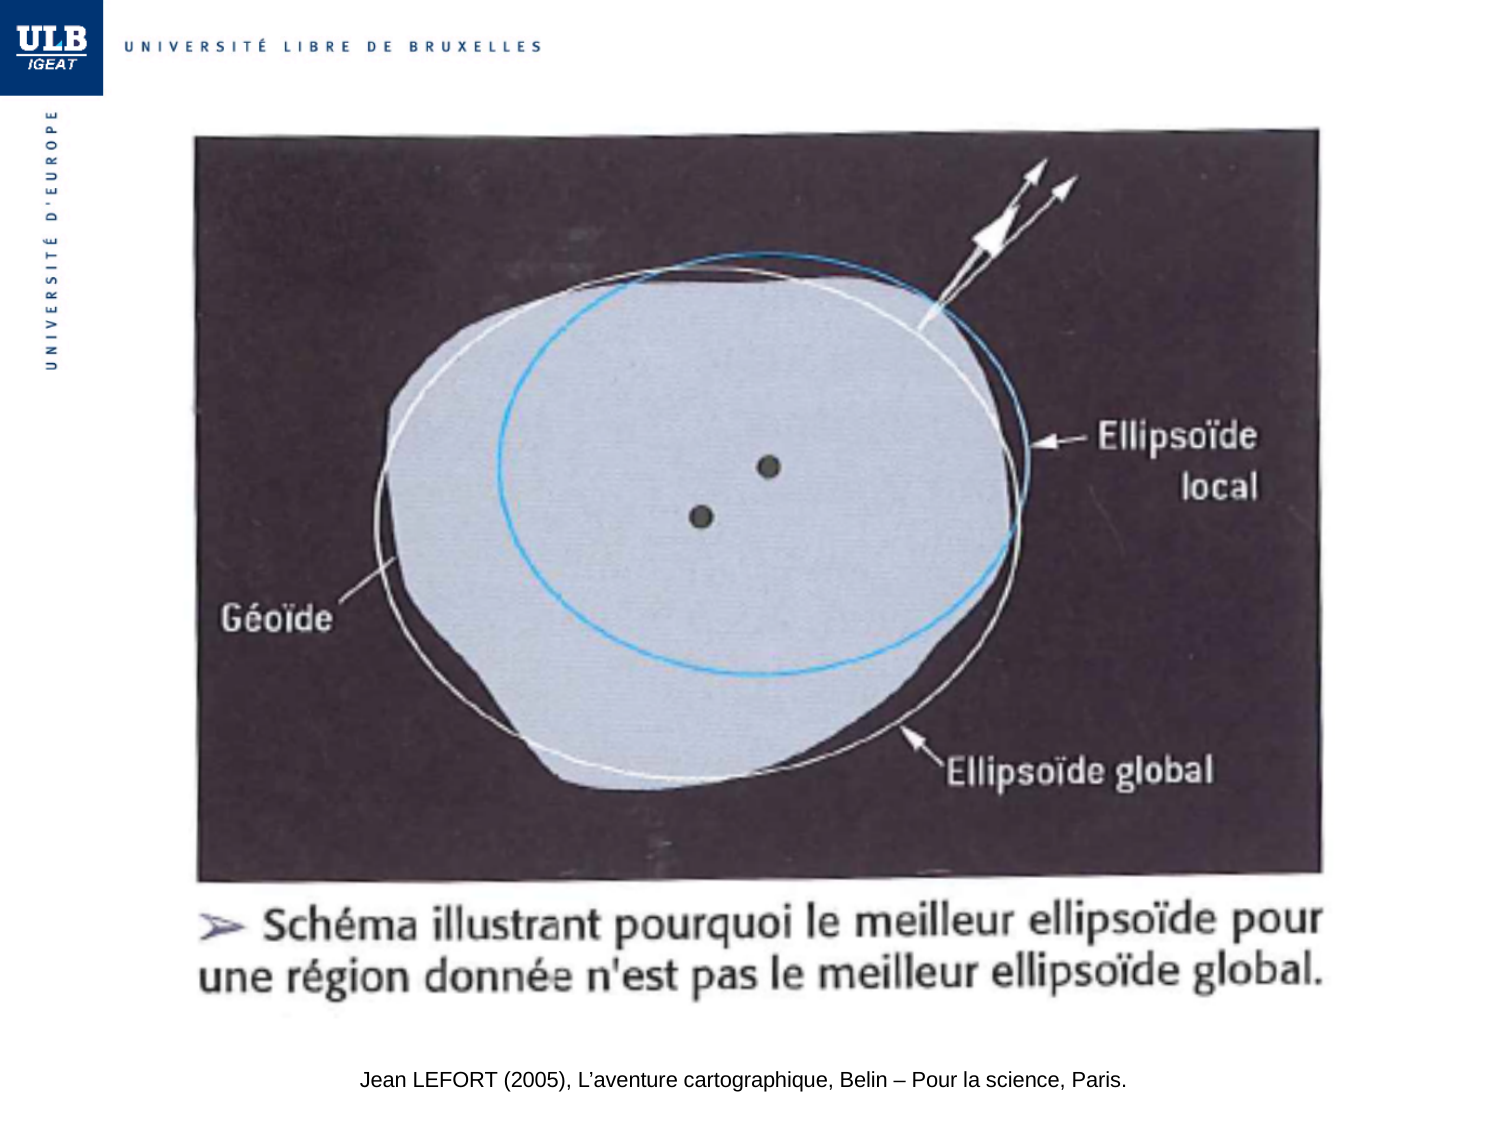

Jean LEFORT (2005), L’aventure cartographique, Belin – Pour la science, Paris.